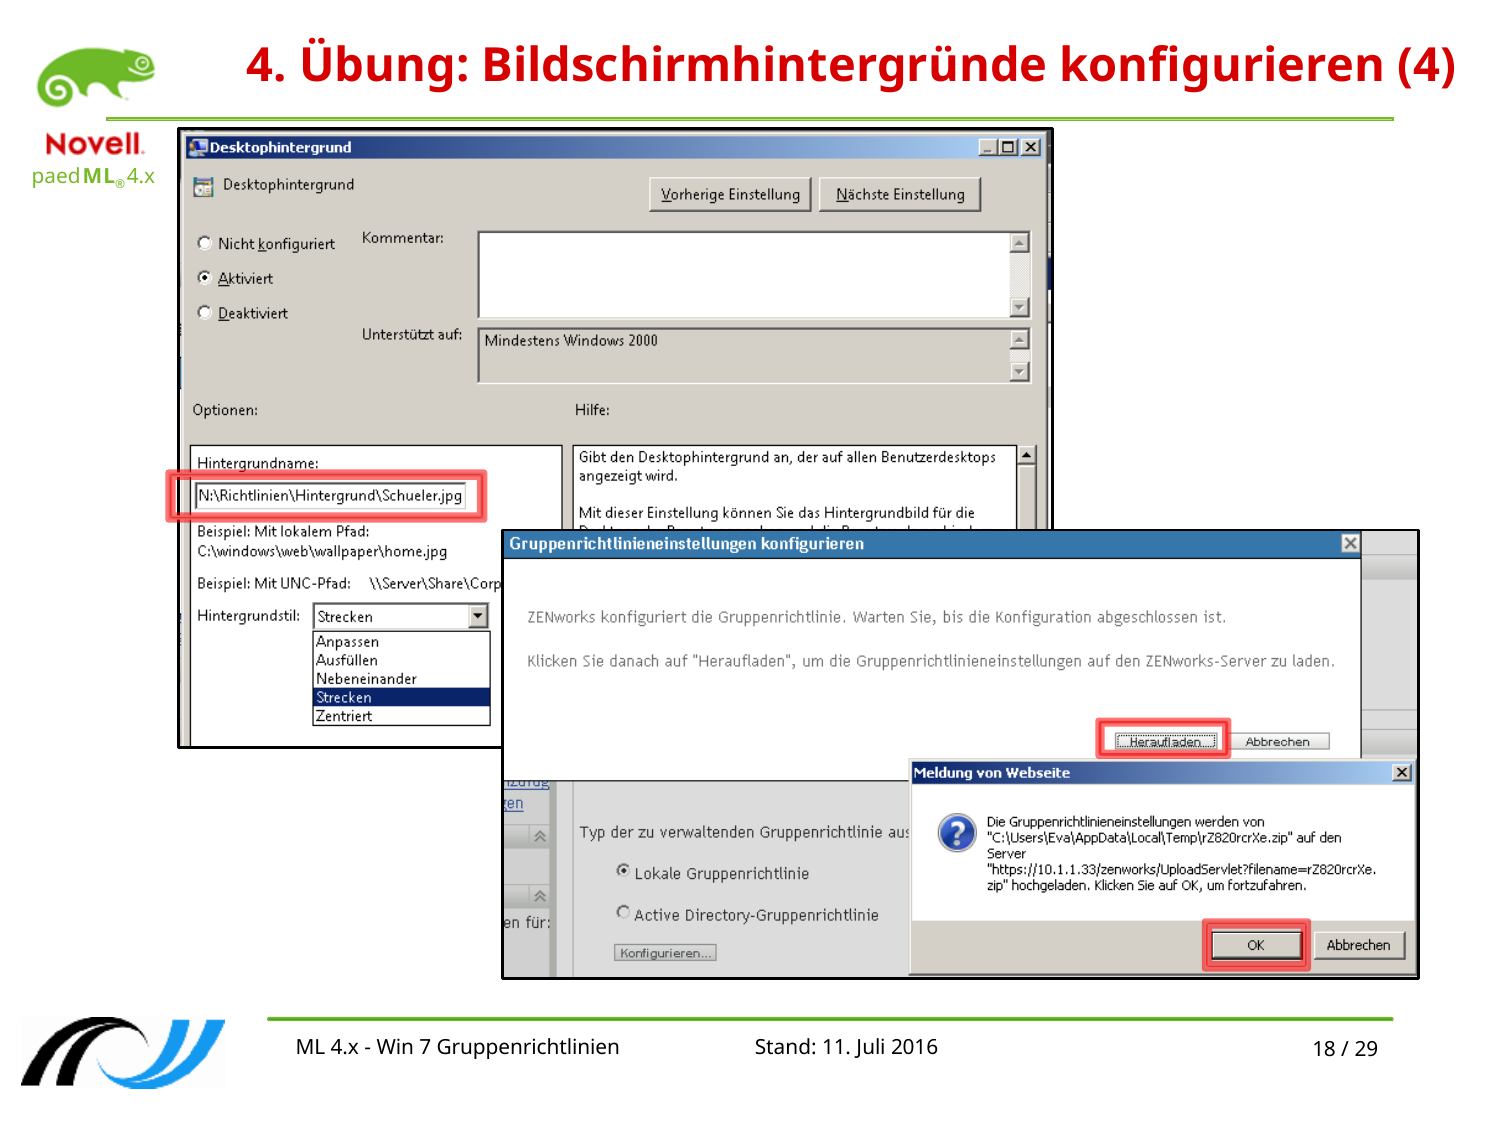

# 4. Übung: Bildschirmhintergründe konfigurieren (4)
ML 4.x - Win 7 Gruppenrichtlinien
11. Juli 2016
18